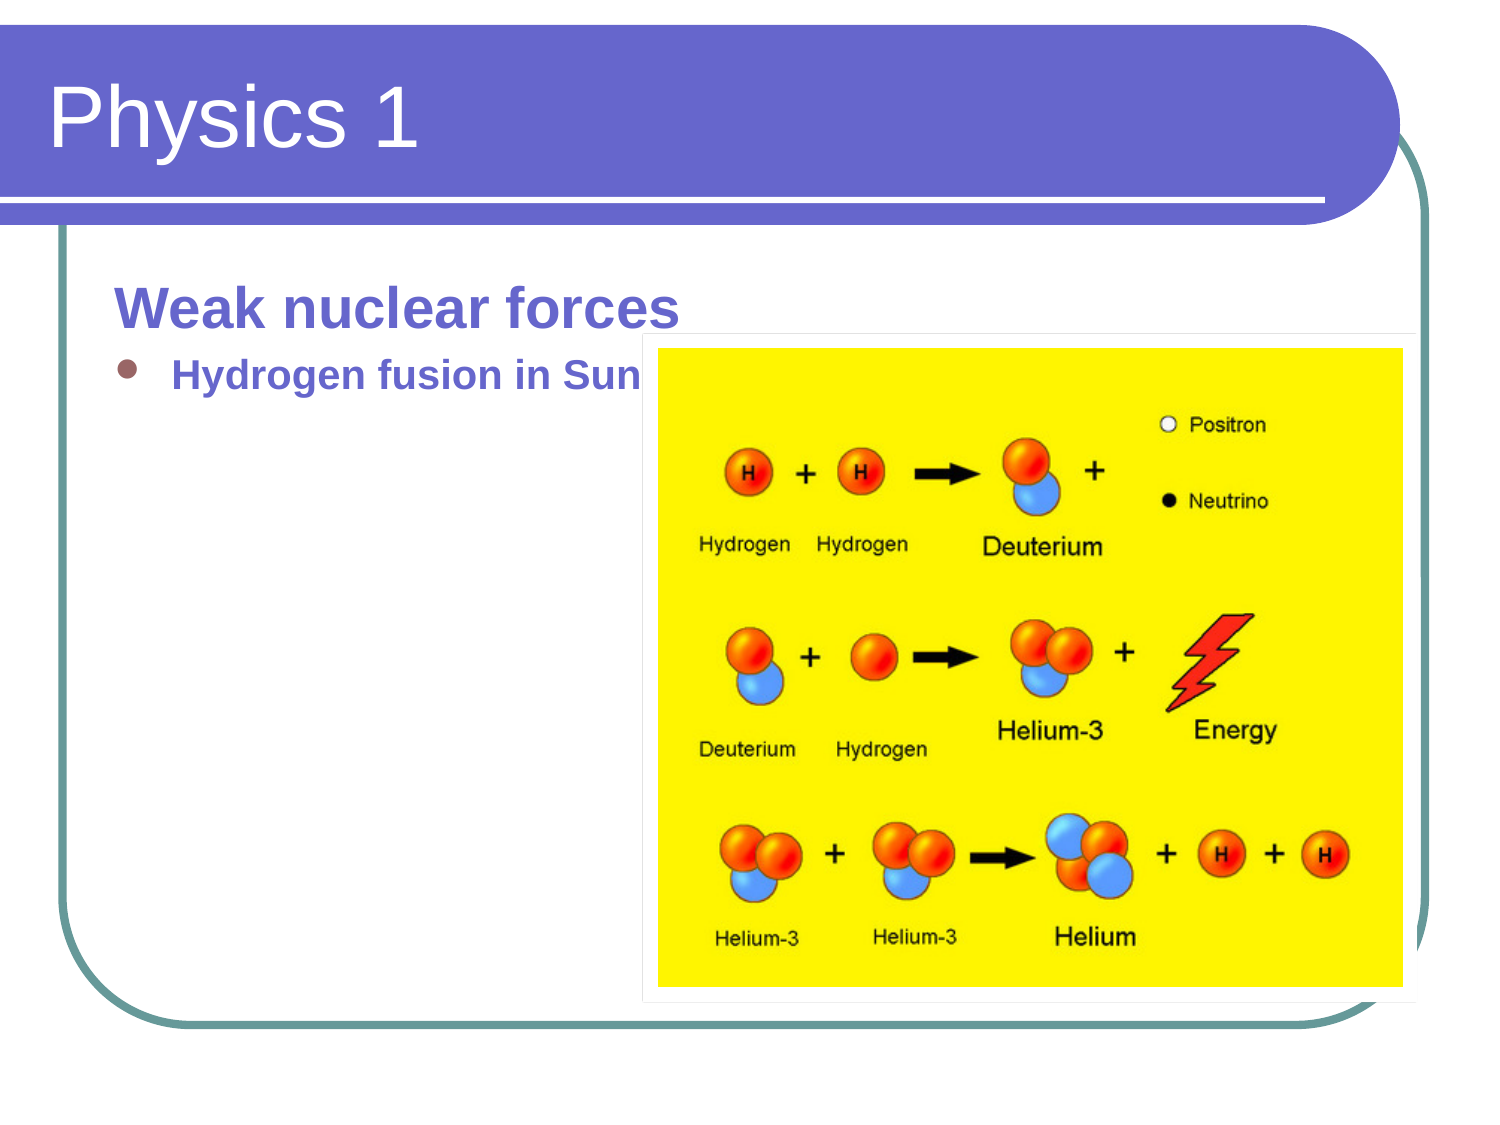

# Physics 1
Weak nuclear forces
Hydrogen fusion in Sun